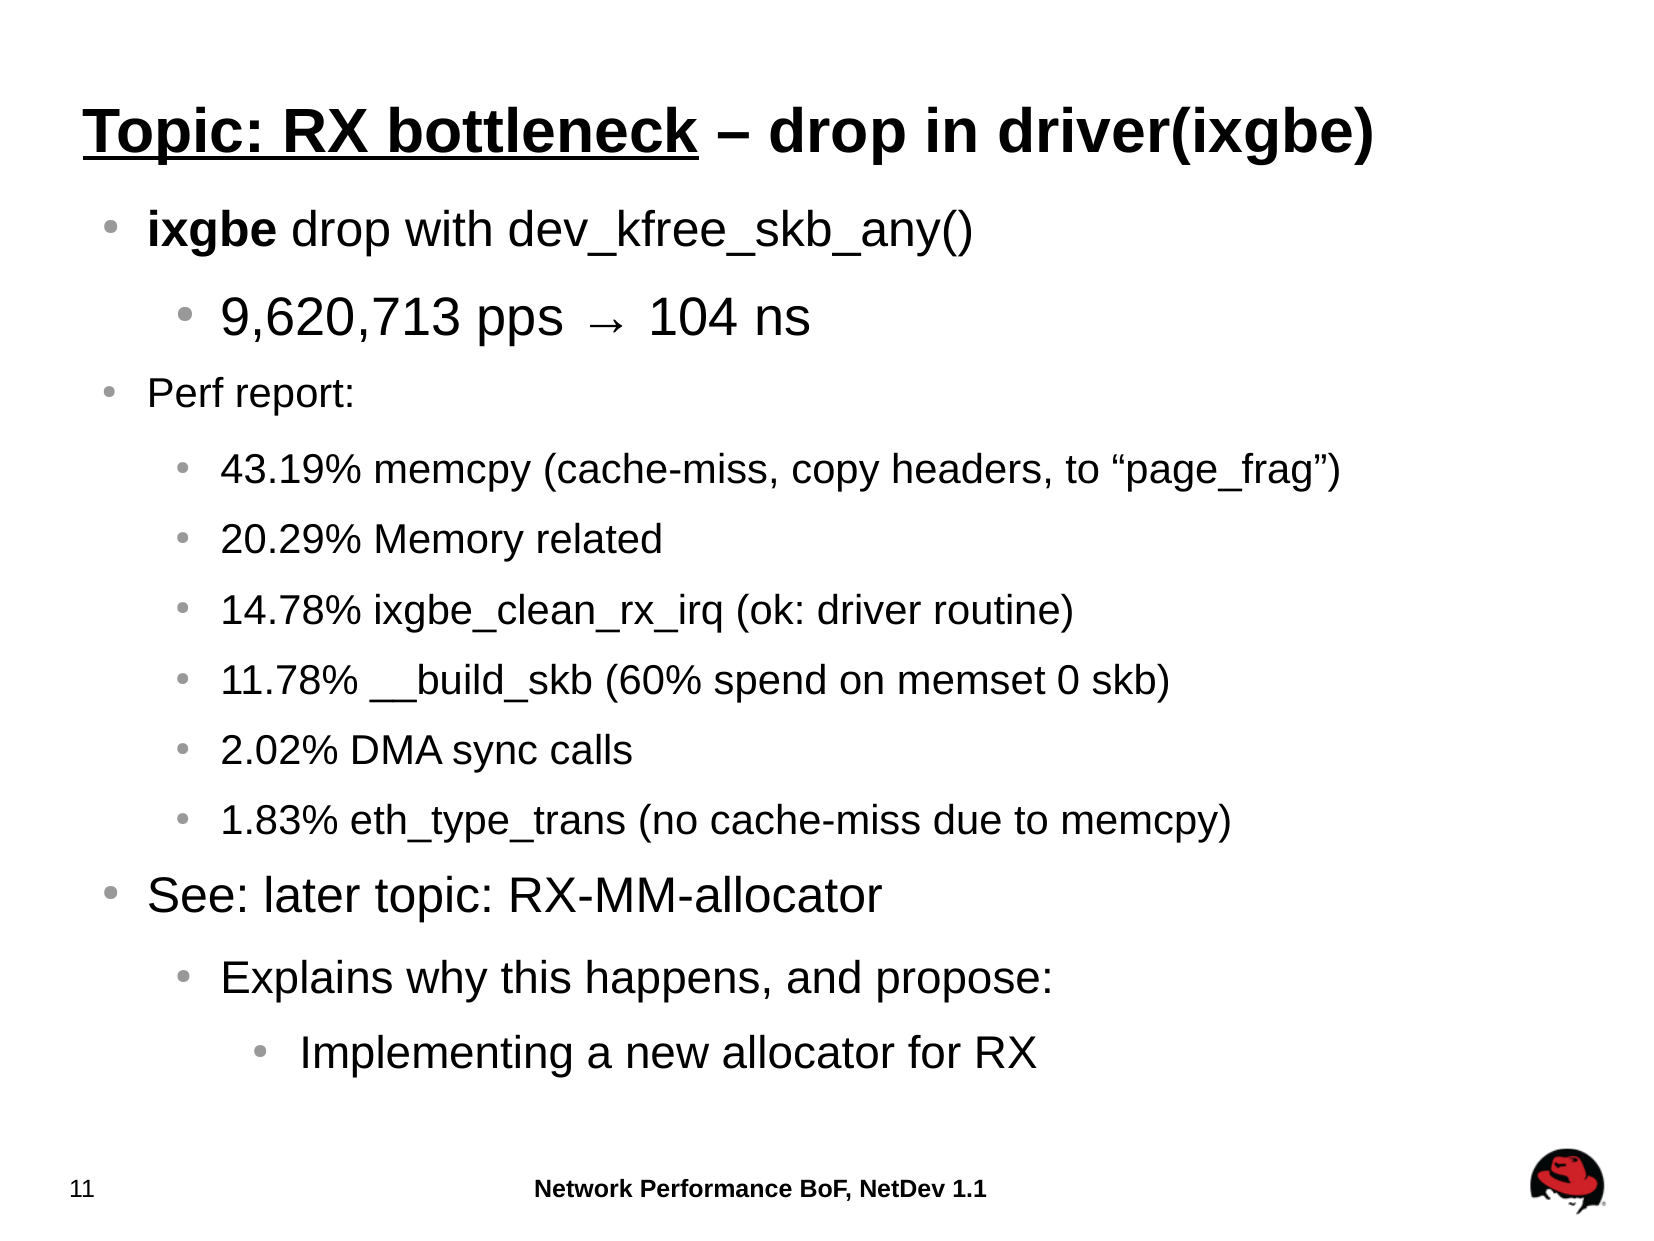

# Topic: RX bottleneck – drop in driver(ixgbe)
ixgbe drop with dev_kfree_skb_any()
9,620,713 pps → 104 ns
Perf report:
43.19% memcpy (cache-miss, copy headers, to “page_frag”)
20.29% Memory related
14.78% ixgbe_clean_rx_irq (ok: driver routine)
11.78% __build_skb (60% spend on memset 0 skb)
2.02% DMA sync calls
1.83% eth_type_trans (no cache-miss due to memcpy)
See: later topic: RX-MM-allocator
Explains why this happens, and propose:
Implementing a new allocator for RX